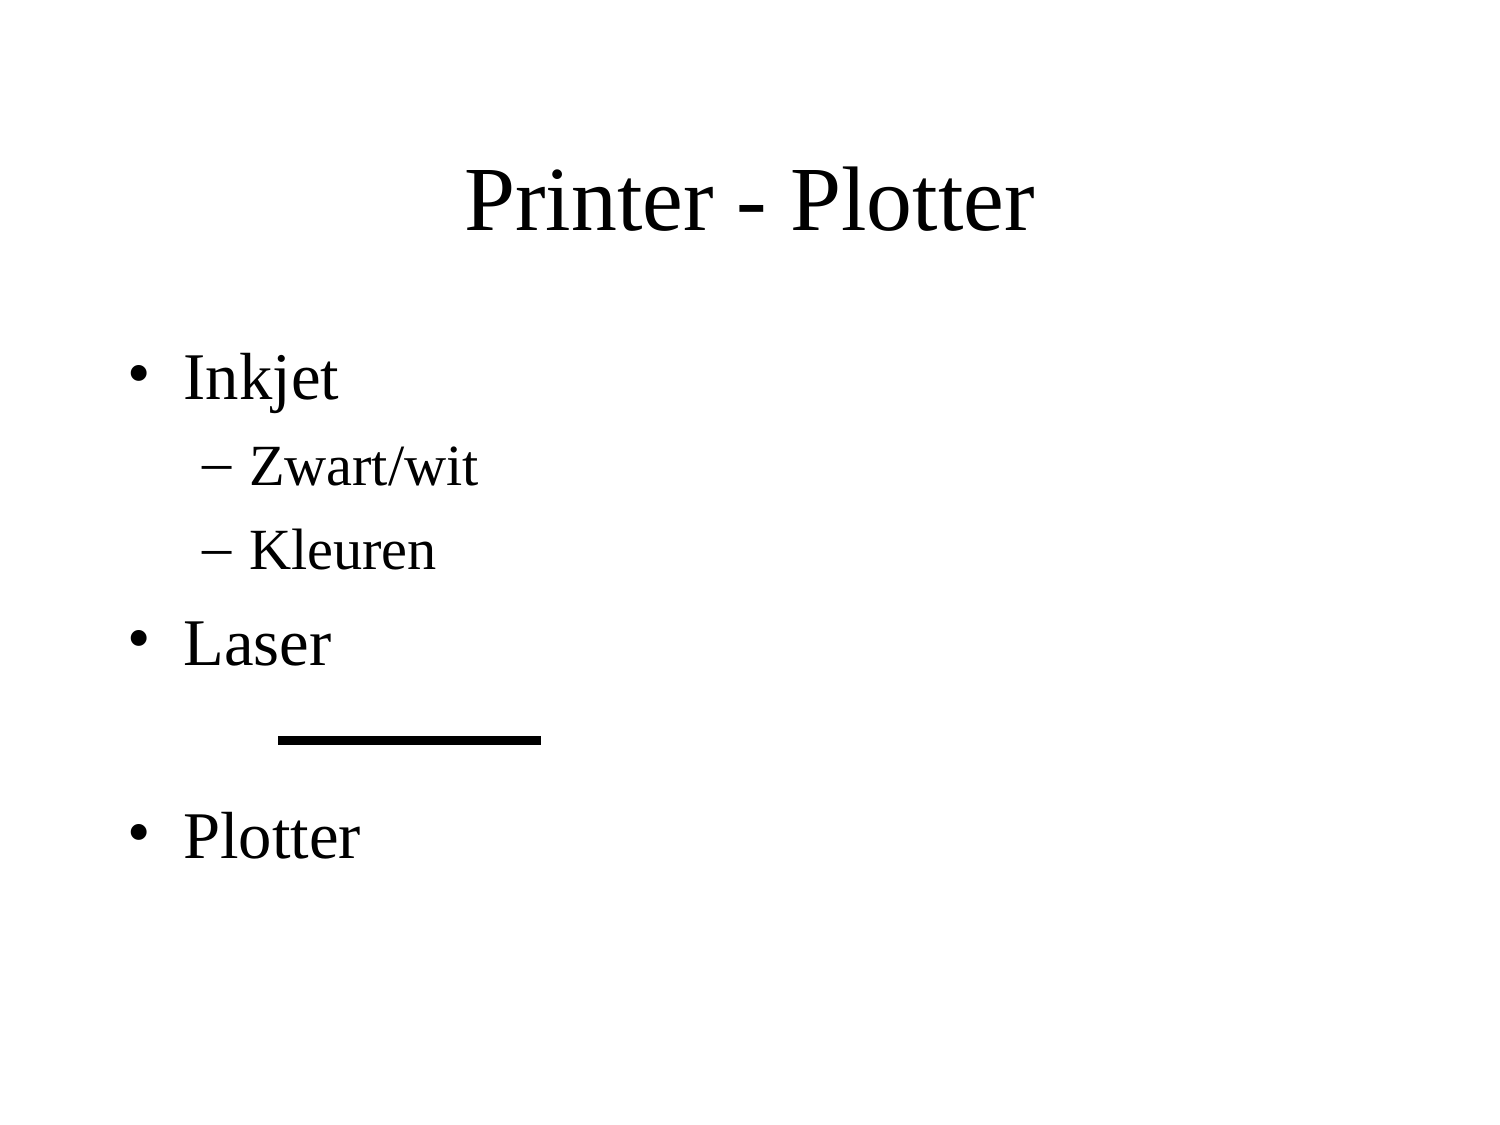

# Printer - Plotter
Inkjet
Zwart/wit
Kleuren
Laser
Plotter